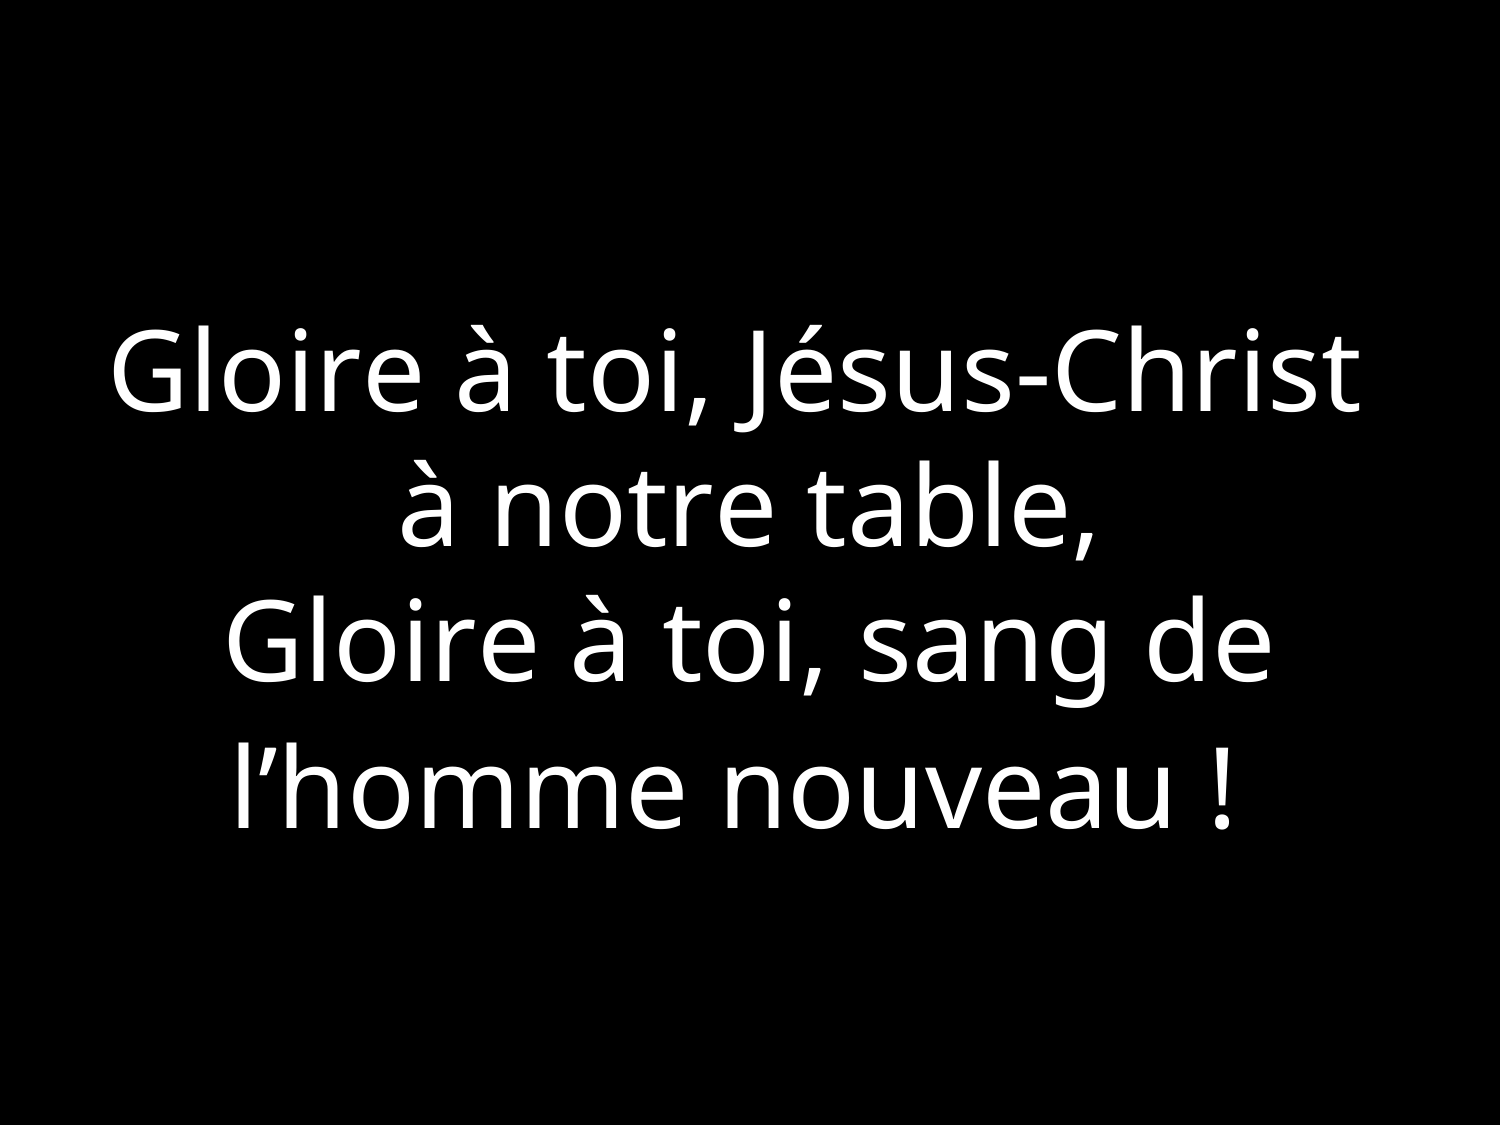

Gloire à toi, Jésus-Christ
à notre table,
Gloire à toi, sang de l’homme nouveau !